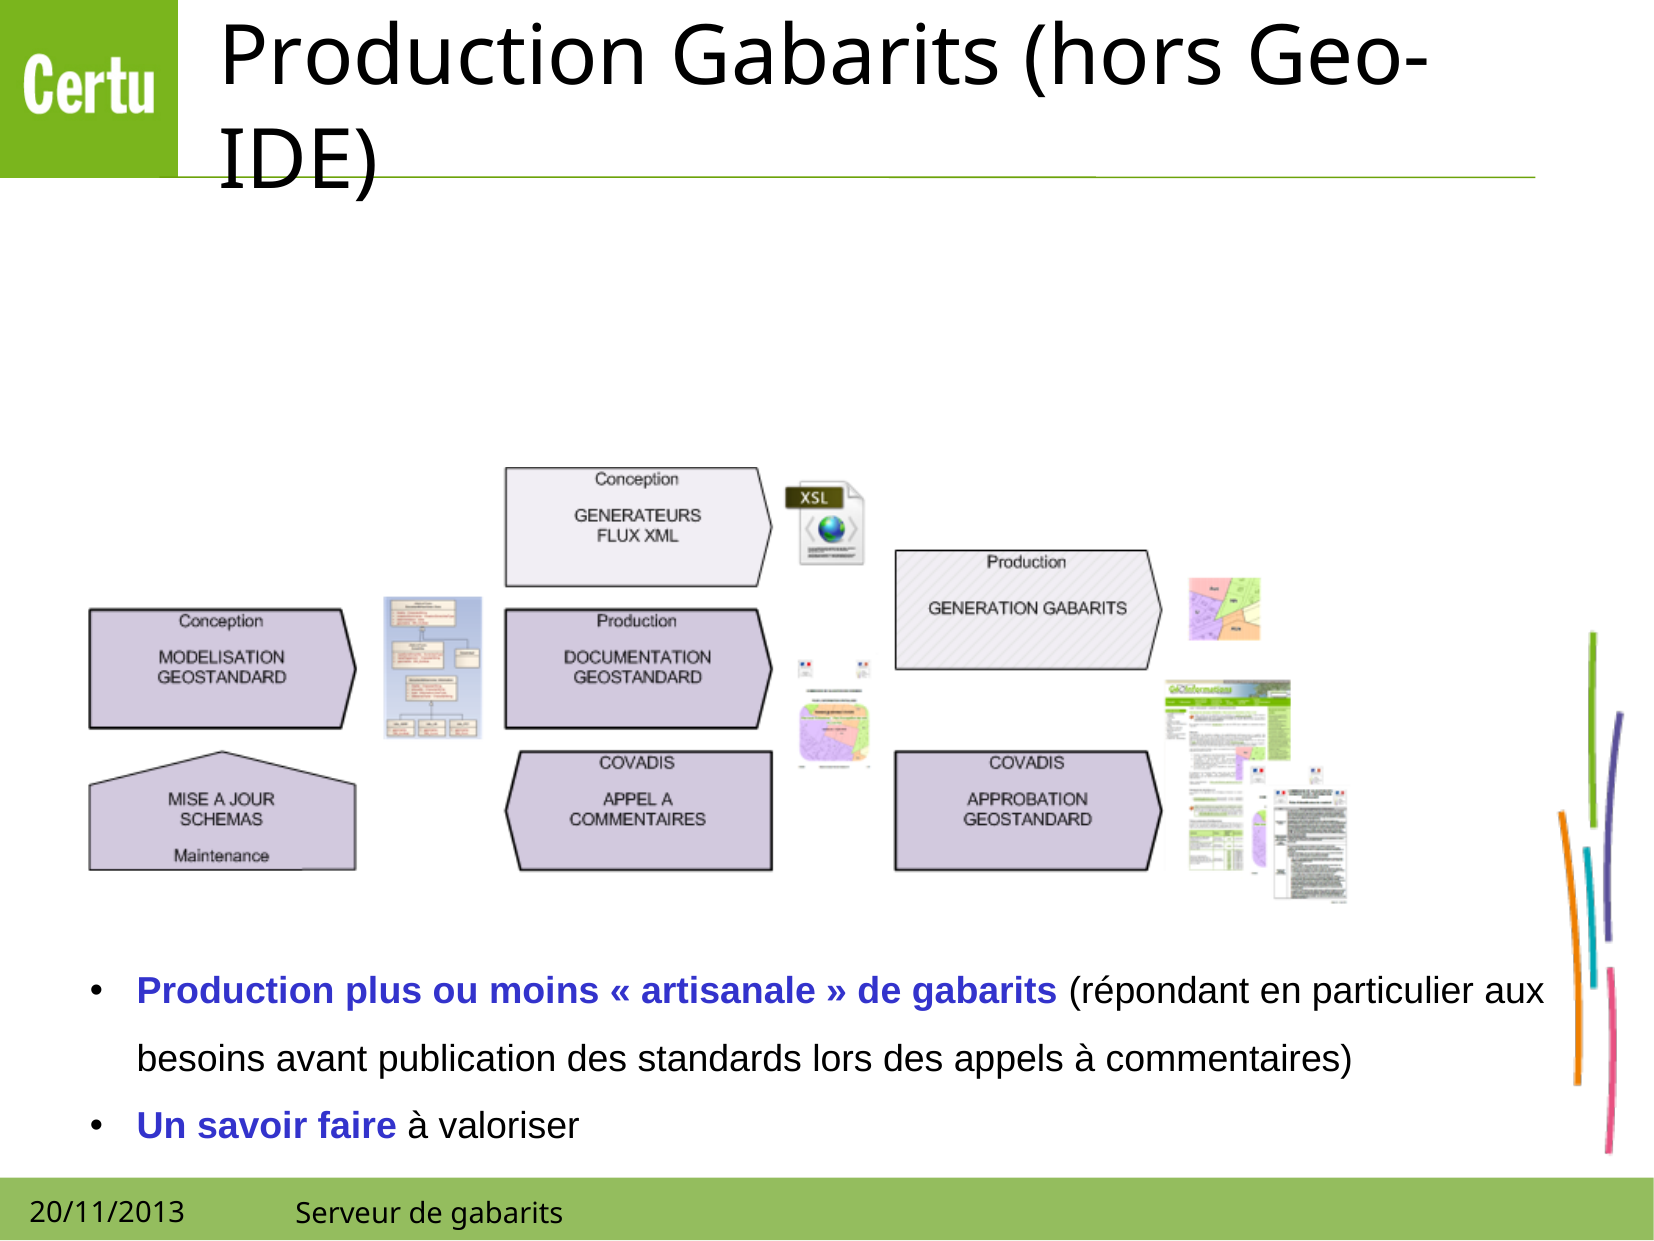

# Production Gabarits (hors Geo-IDE)
Production plus ou moins « artisanale » de gabarits (répondant en particulier aux besoins avant publication des standards lors des appels à commentaires)
Un savoir faire à valoriser
20/11/2013
Serveur de gabarits